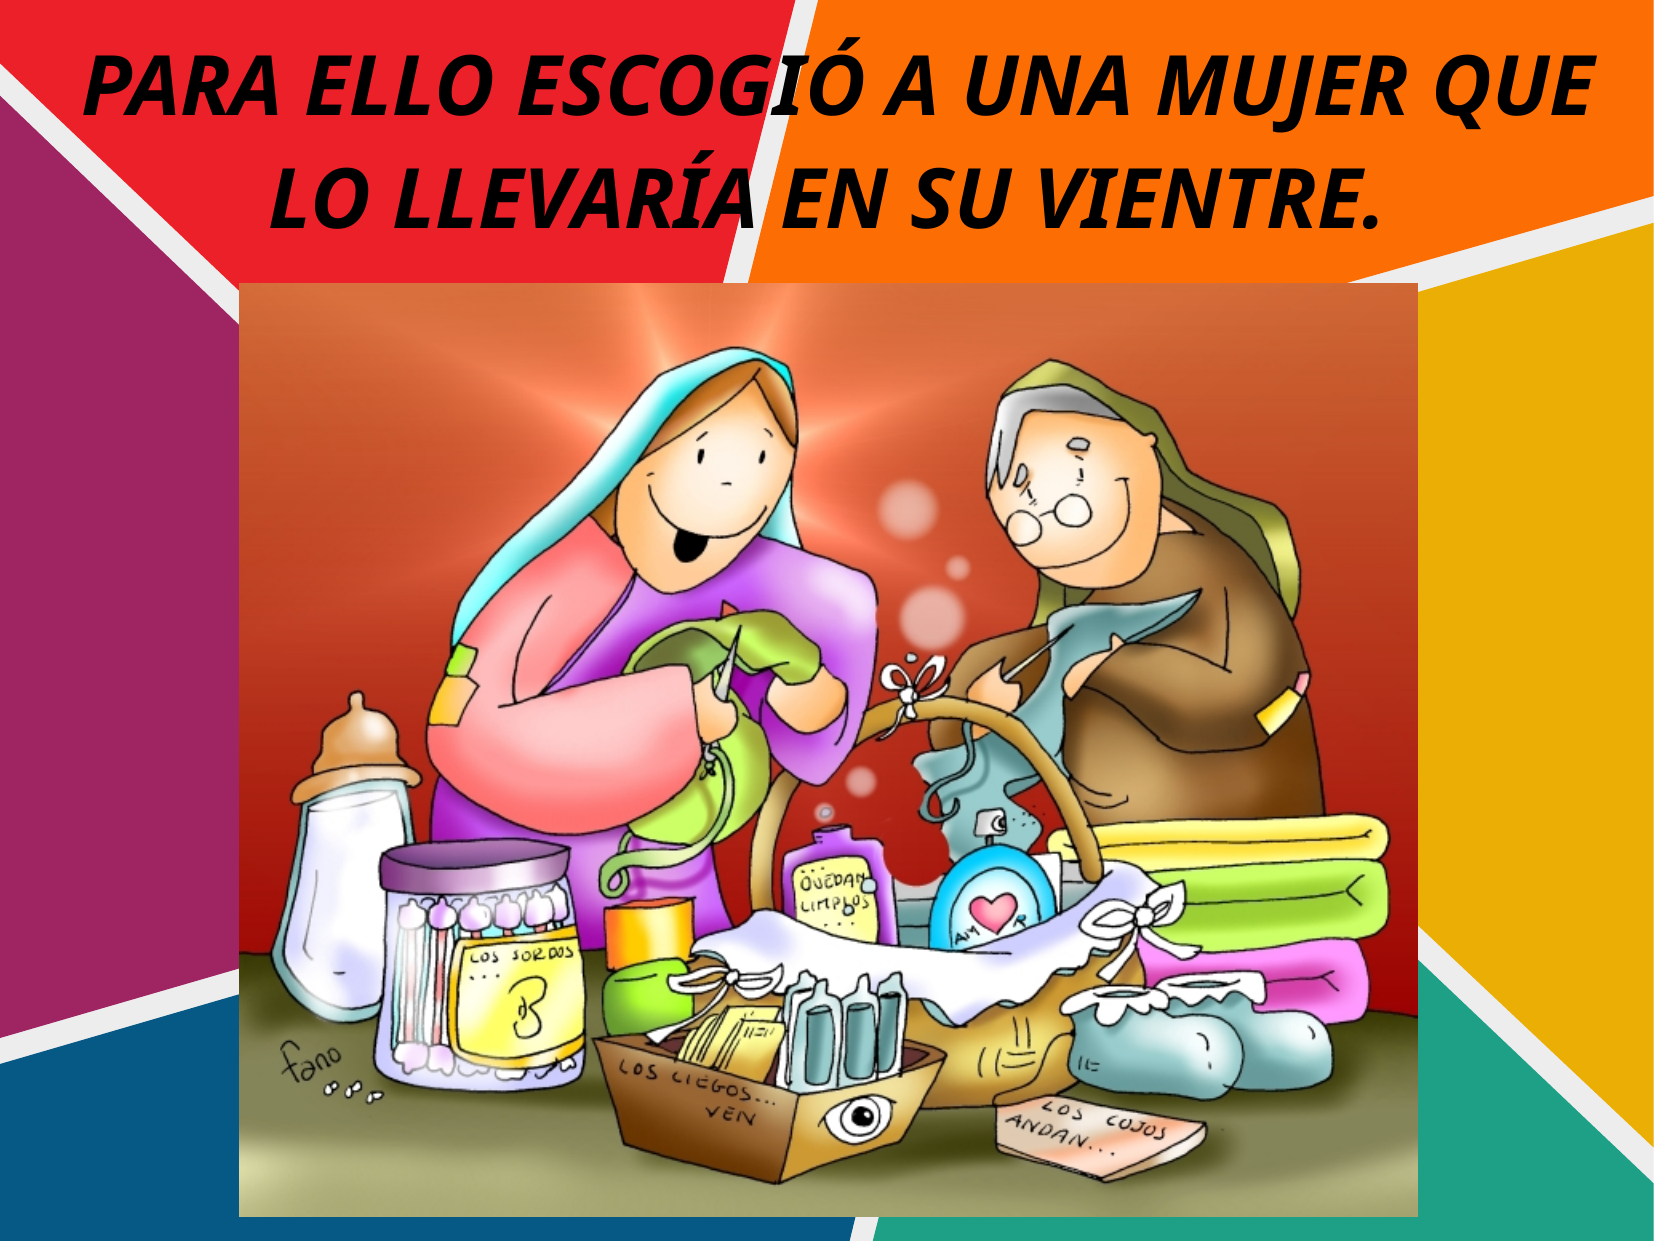

# PARA ELLO ESCOGIÓ A UNA MUJER QUE LO LLEVARÍA EN SU VIENTRE.